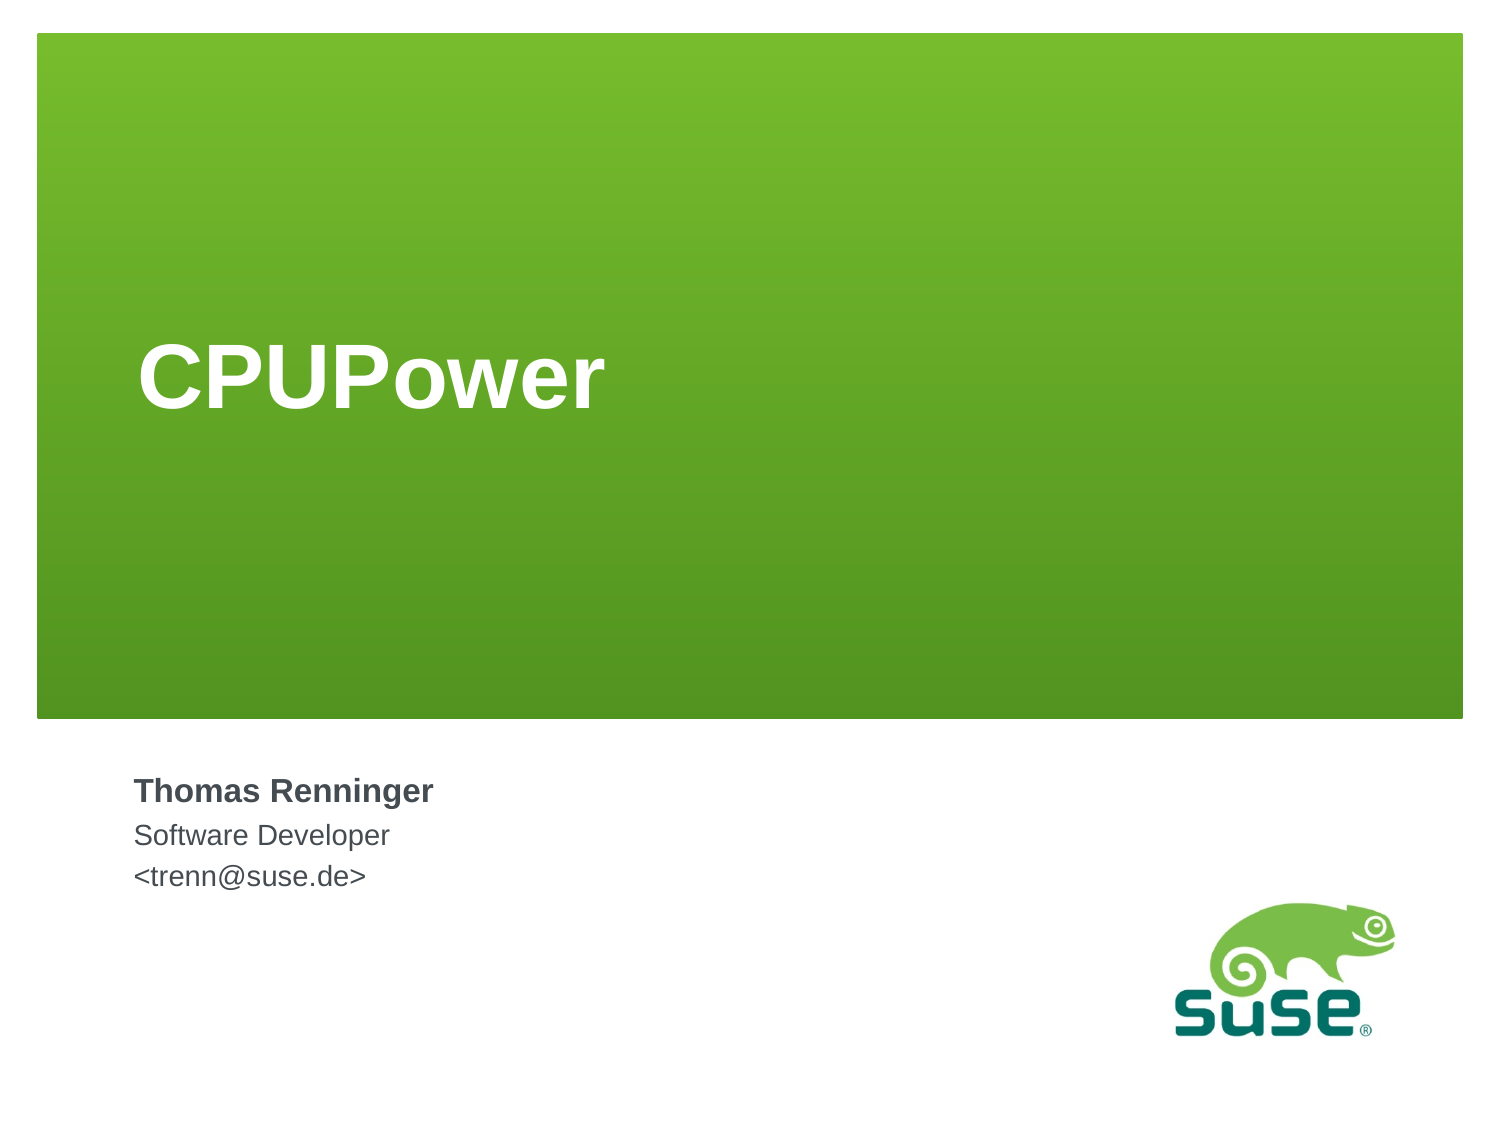

# CPUPower
Thomas Renninger
Software Developer
<trenn@suse.de>